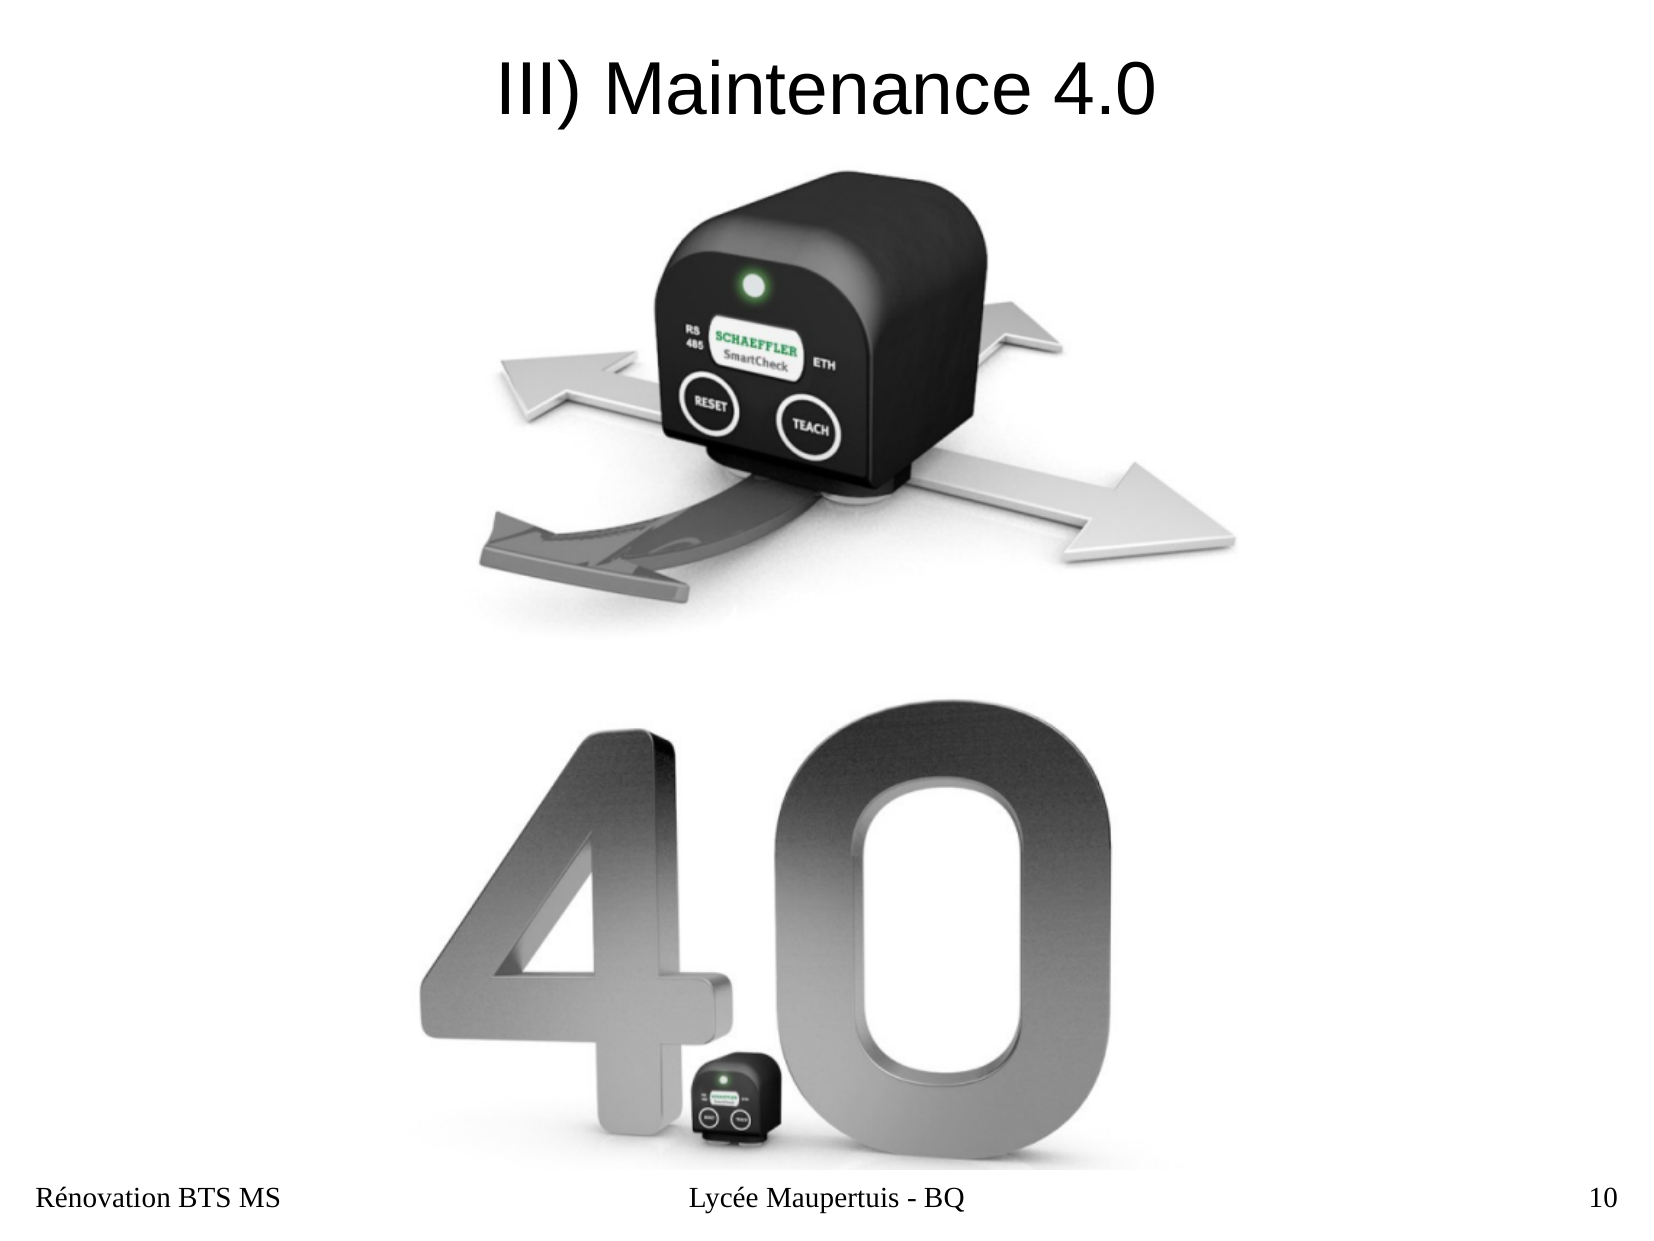

# III) Maintenance 4.0
Rénovation BTS MS
Lycée Maupertuis - BQ
10